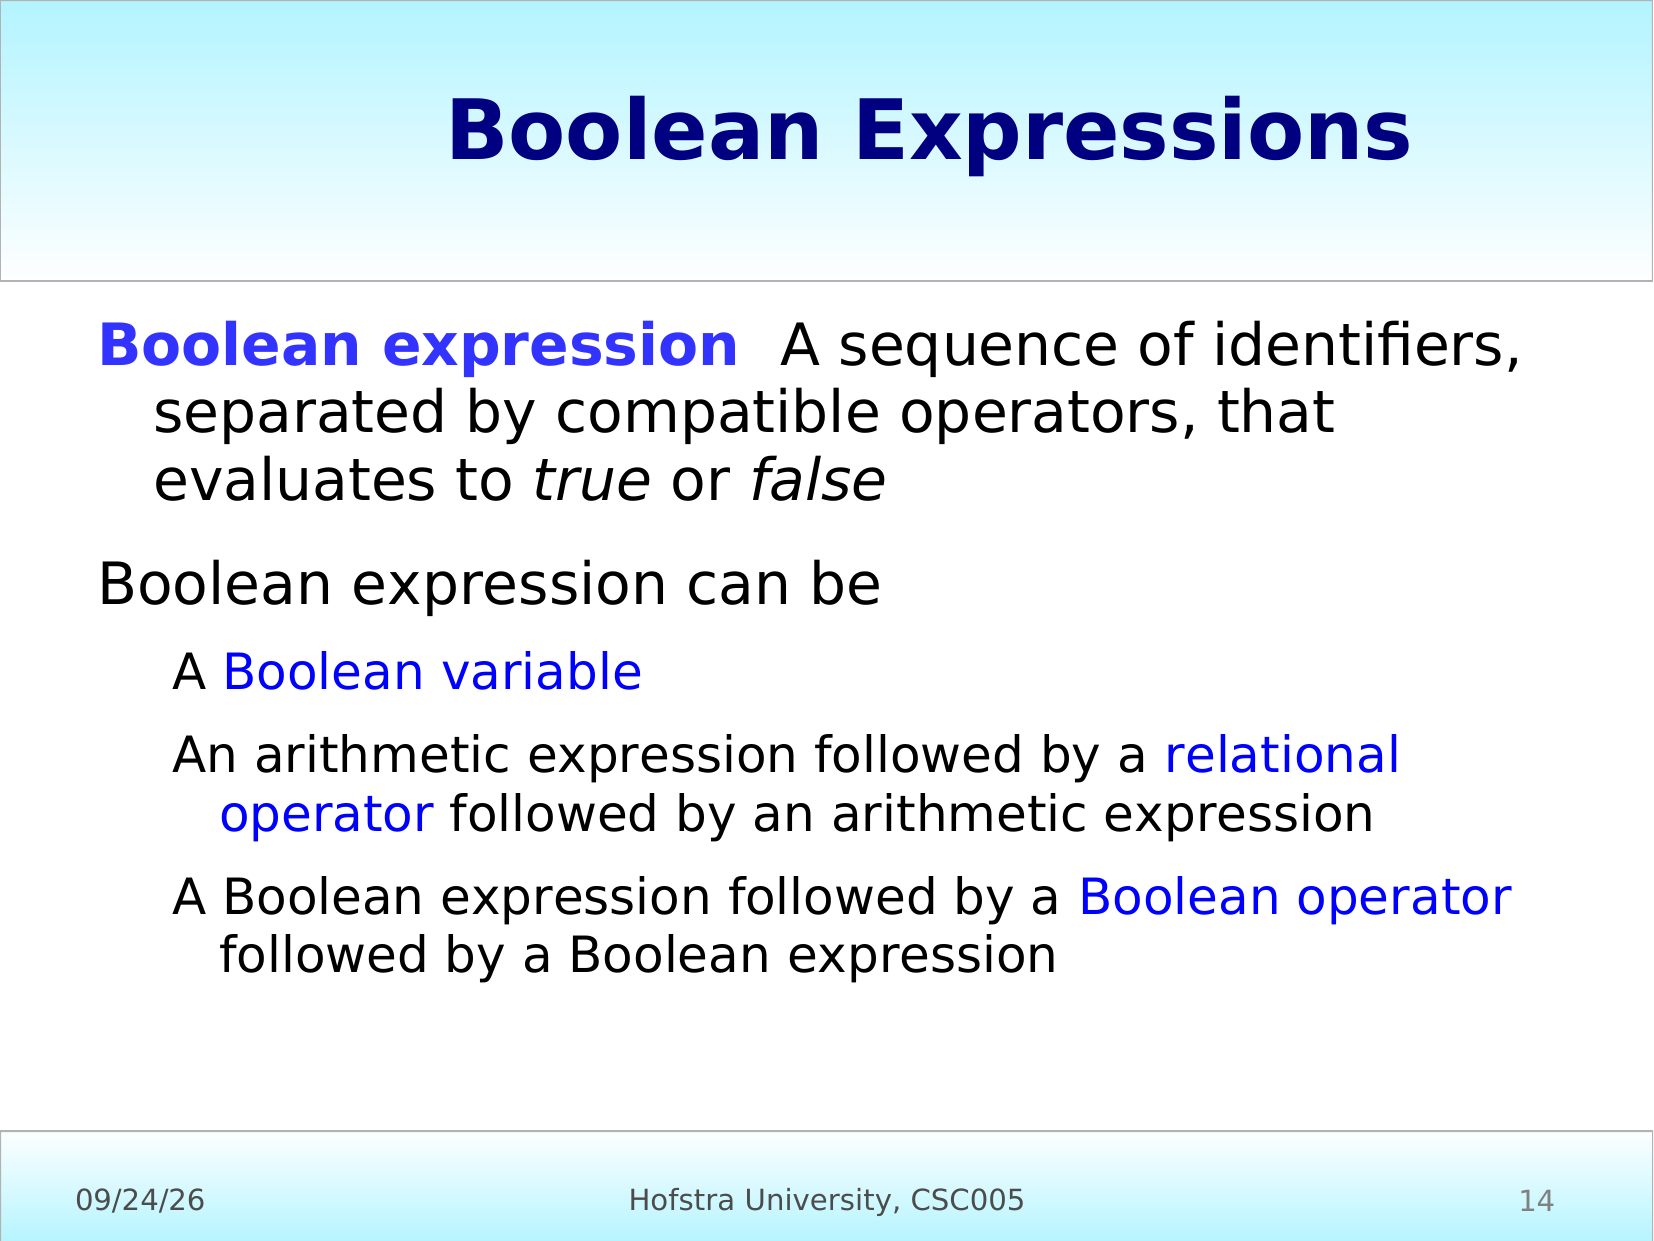

# Boolean Expressions
Boolean expression A sequence of identifiers, separated by compatible operators, that evaluates to true or false
Boolean expression can be
A Boolean variable
An arithmetic expression followed by a relational operator followed by an arithmetic expression
A Boolean expression followed by a Boolean operator followed by a Boolean expression
14
Hofstra University, CSC005